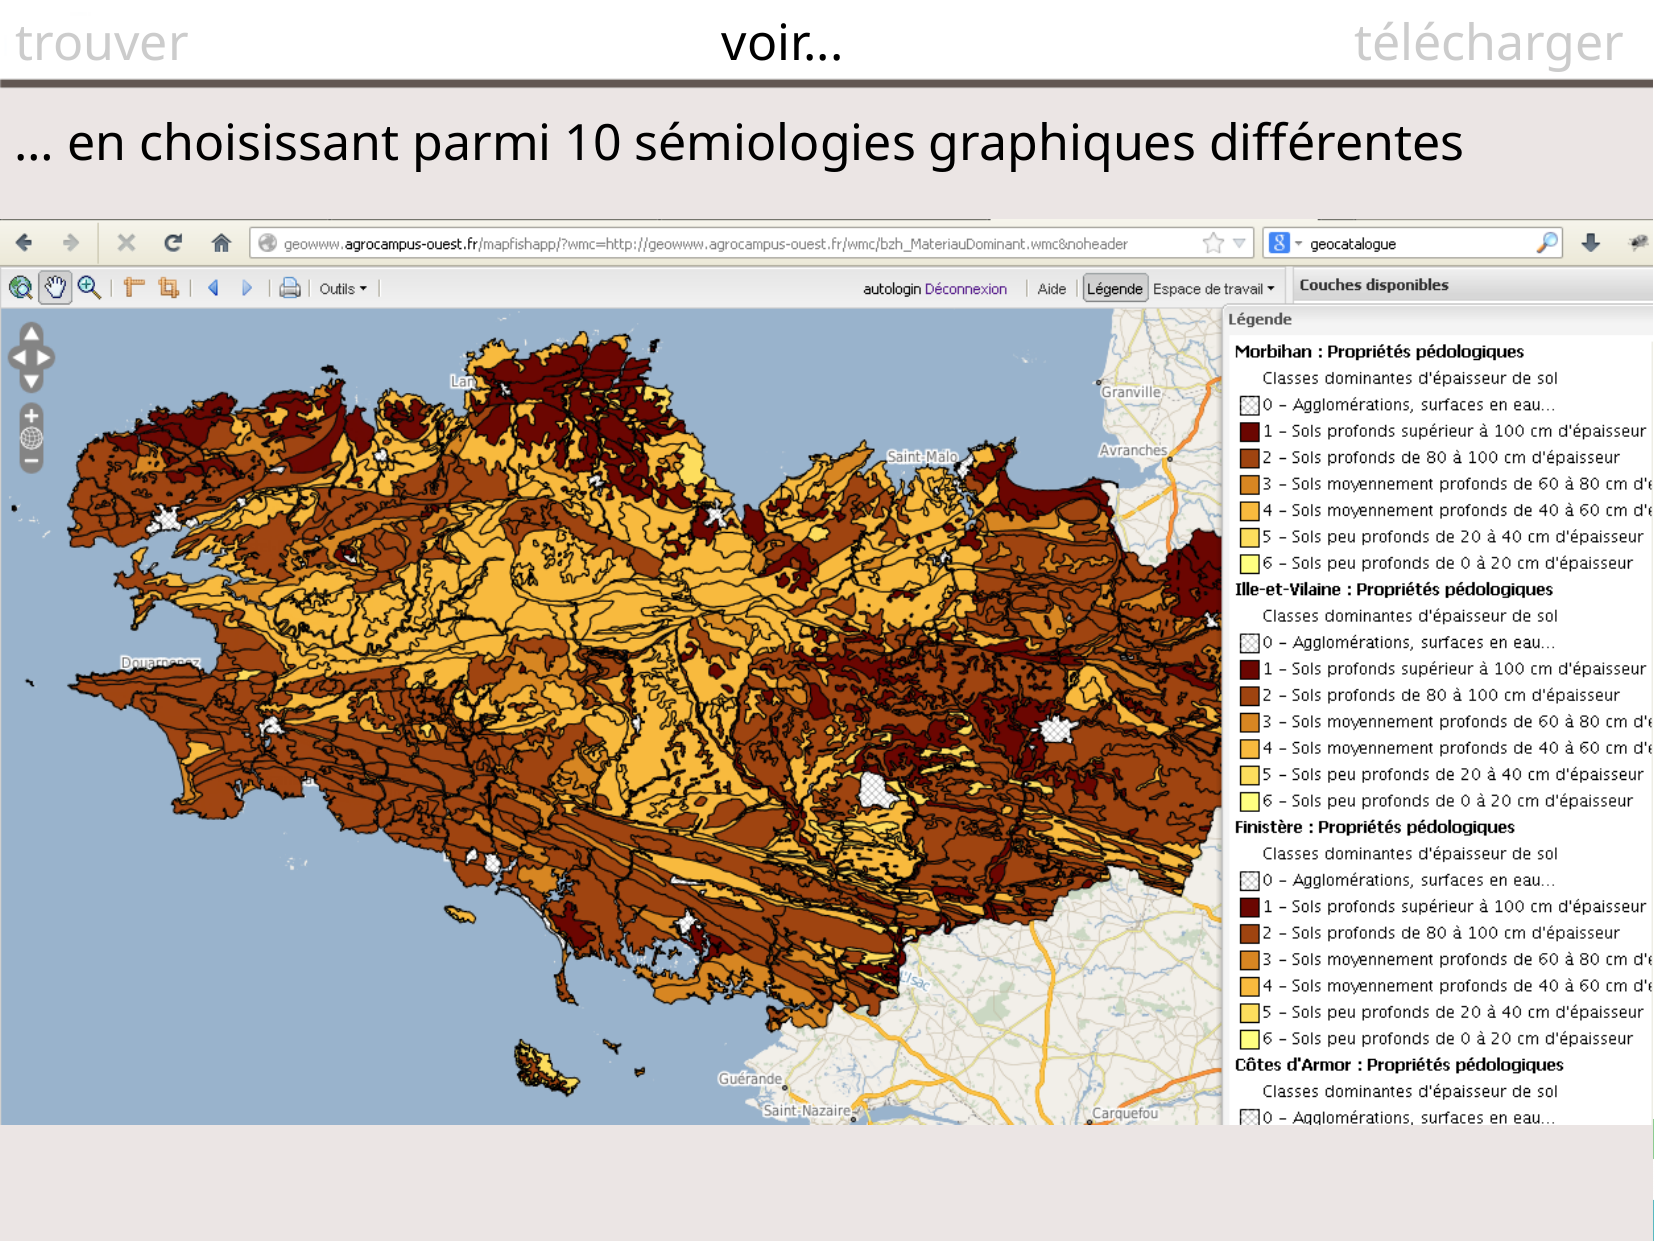

trouver
voir...
télécharger
… en choisissant parmi 10 sémiologies graphiques différentes